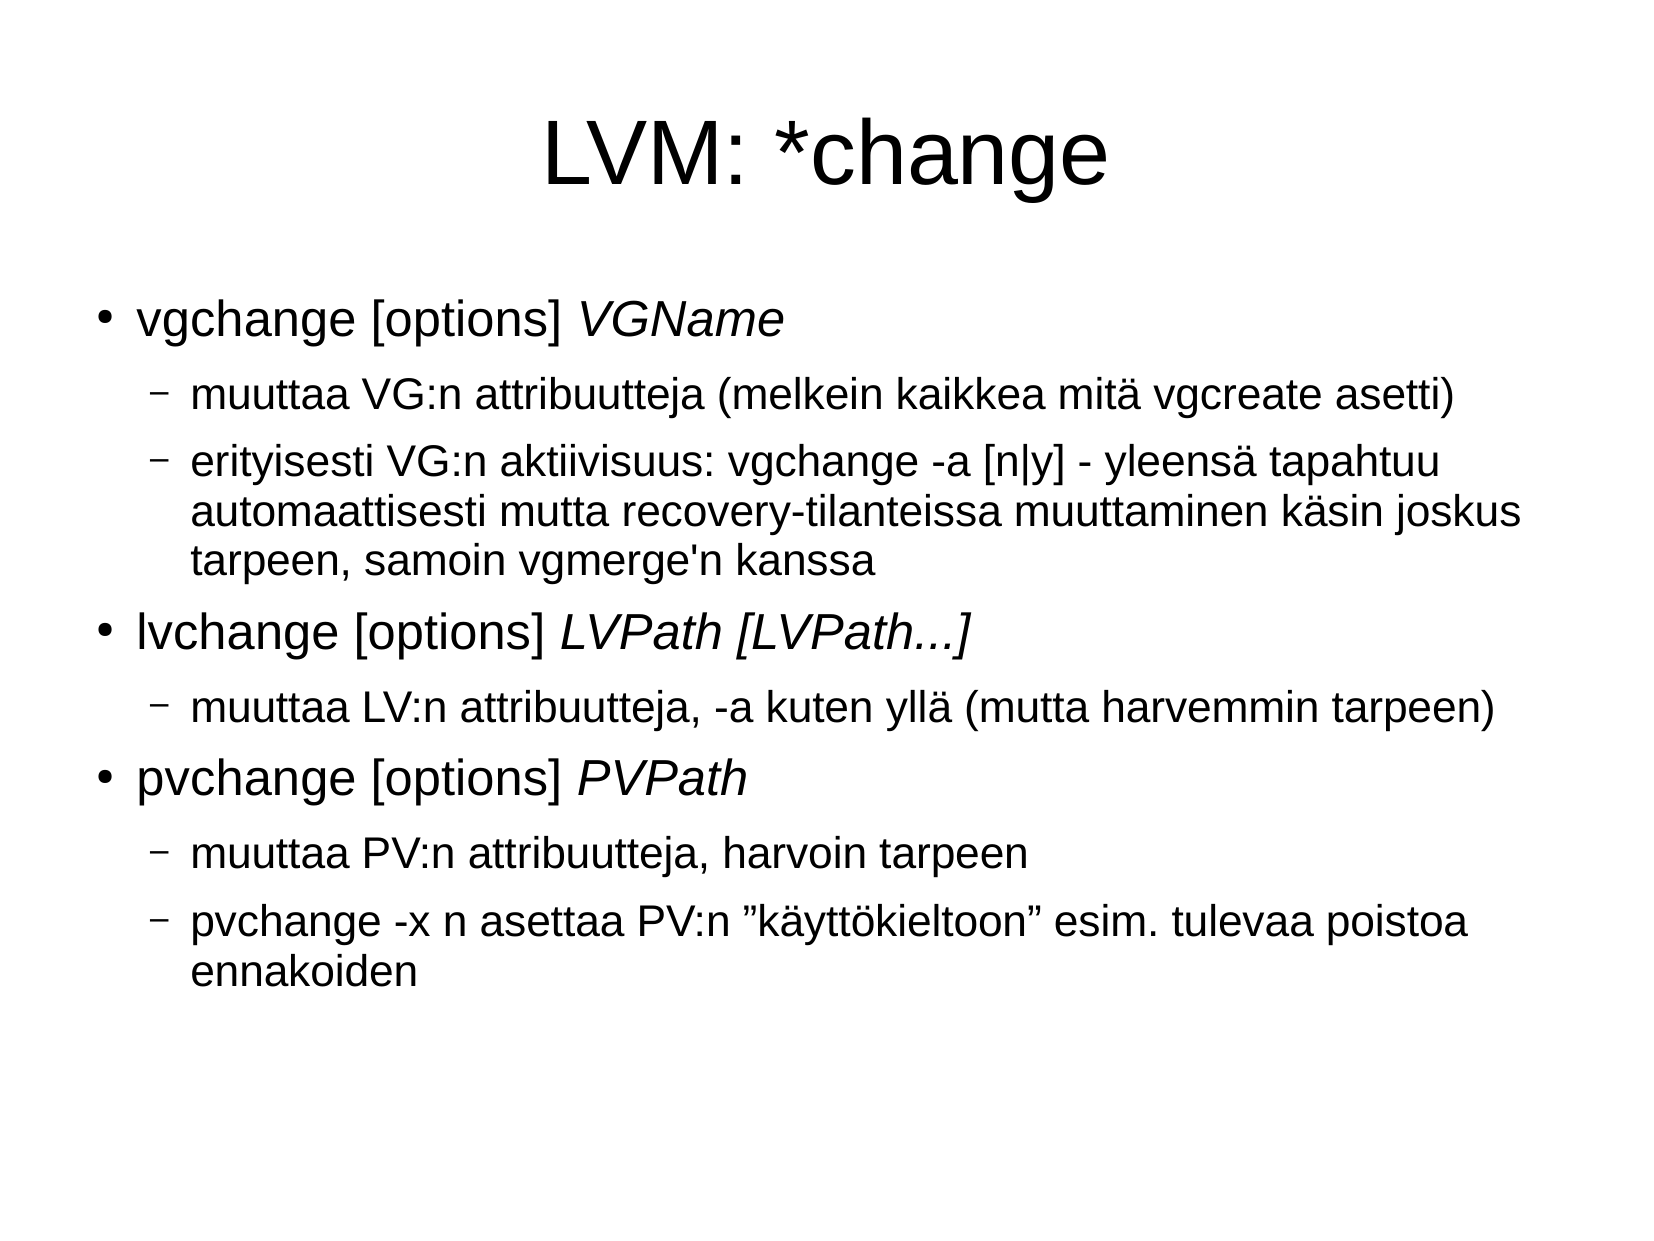

# LVM: *change
vgchange [options] VGName
muuttaa VG:n attribuutteja (melkein kaikkea mitä vgcreate asetti)
erityisesti VG:n aktiivisuus: vgchange -a [n|y] - yleensä tapahtuu automaattisesti mutta recovery-tilanteissa muuttaminen käsin joskus tarpeen, samoin vgmerge'n kanssa
lvchange [options] LVPath [LVPath...]
muuttaa LV:n attribuutteja, -a kuten yllä (mutta harvemmin tarpeen)
pvchange [options] PVPath
muuttaa PV:n attribuutteja, harvoin tarpeen
pvchange -x n asettaa PV:n ”käyttökieltoon” esim. tulevaa poistoa ennakoiden